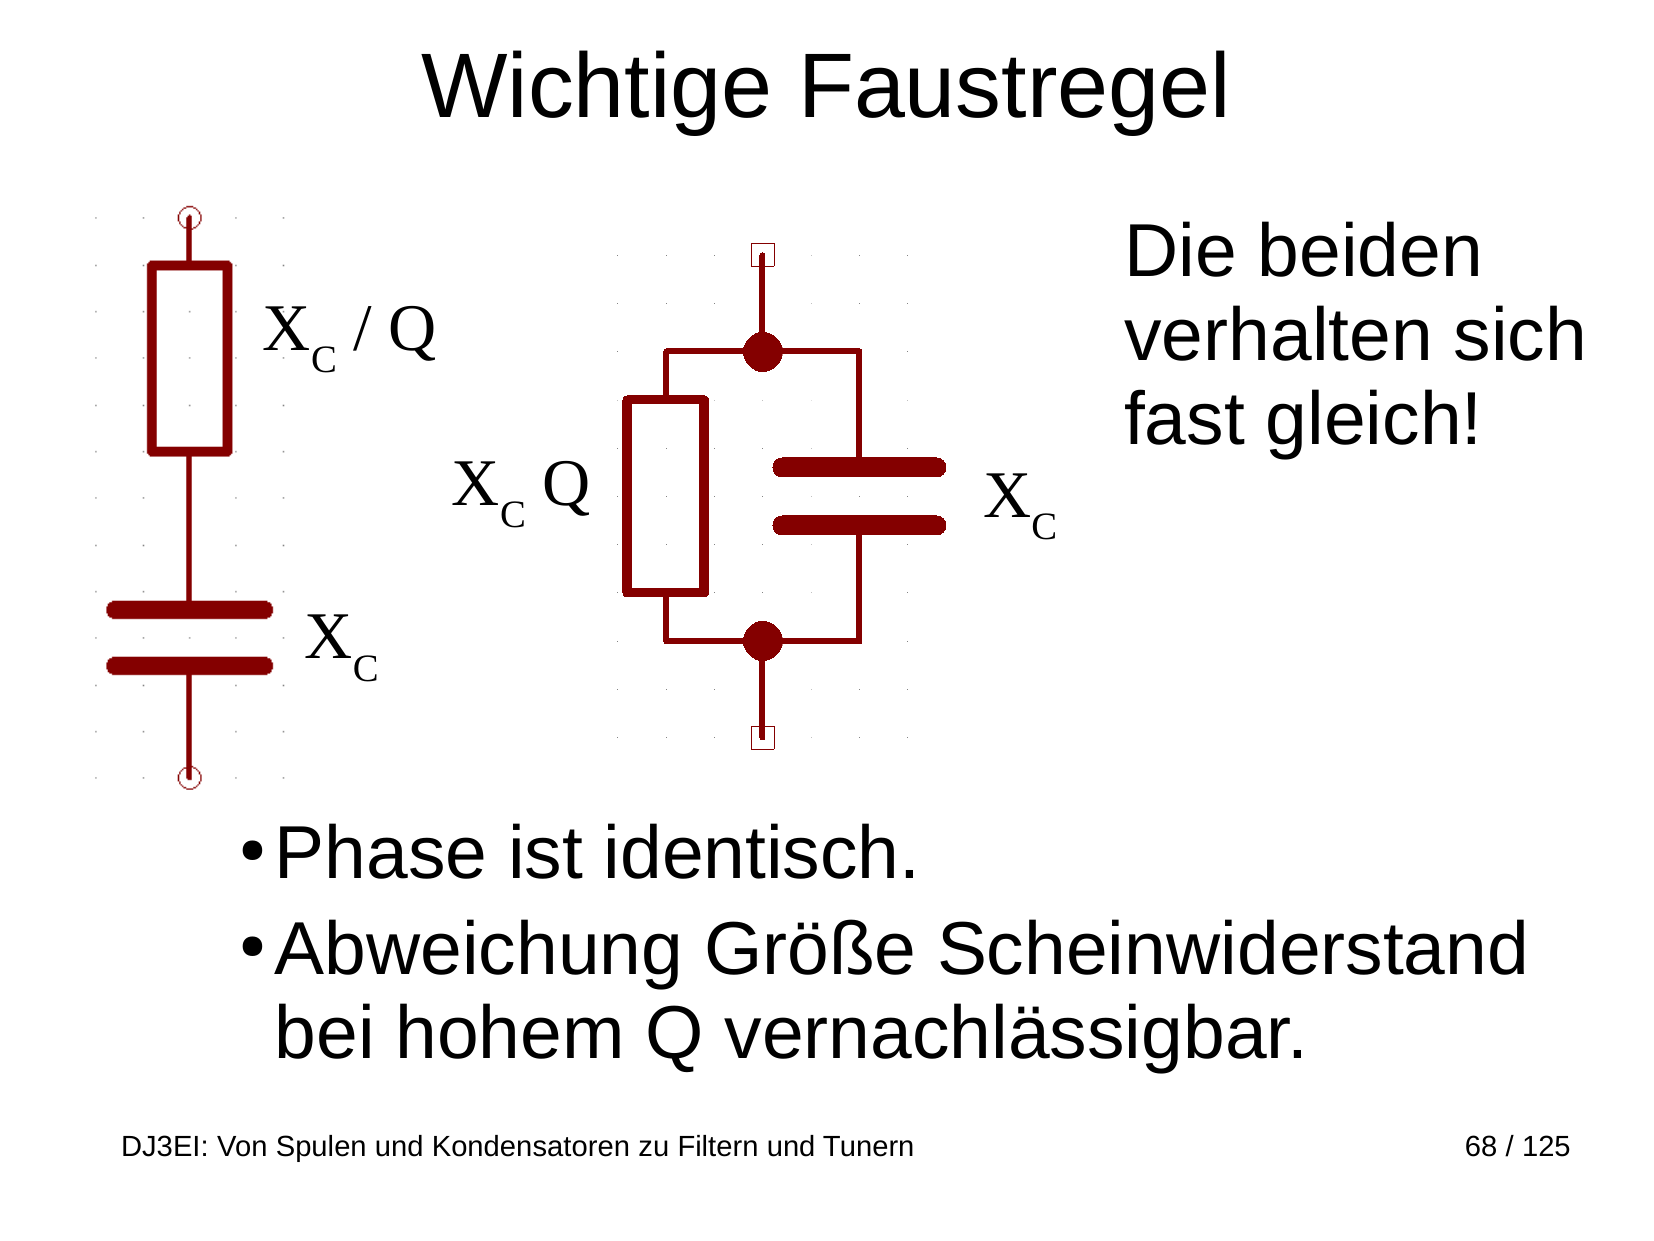

# Wichtige Faustregel
Die beiden verhalten sich
fast gleich!
XC / Q
XC Q
XC
XC
Phase ist identisch.
Abweichung Größe Scheinwiderstand
bei hohem Q vernachlässigbar.